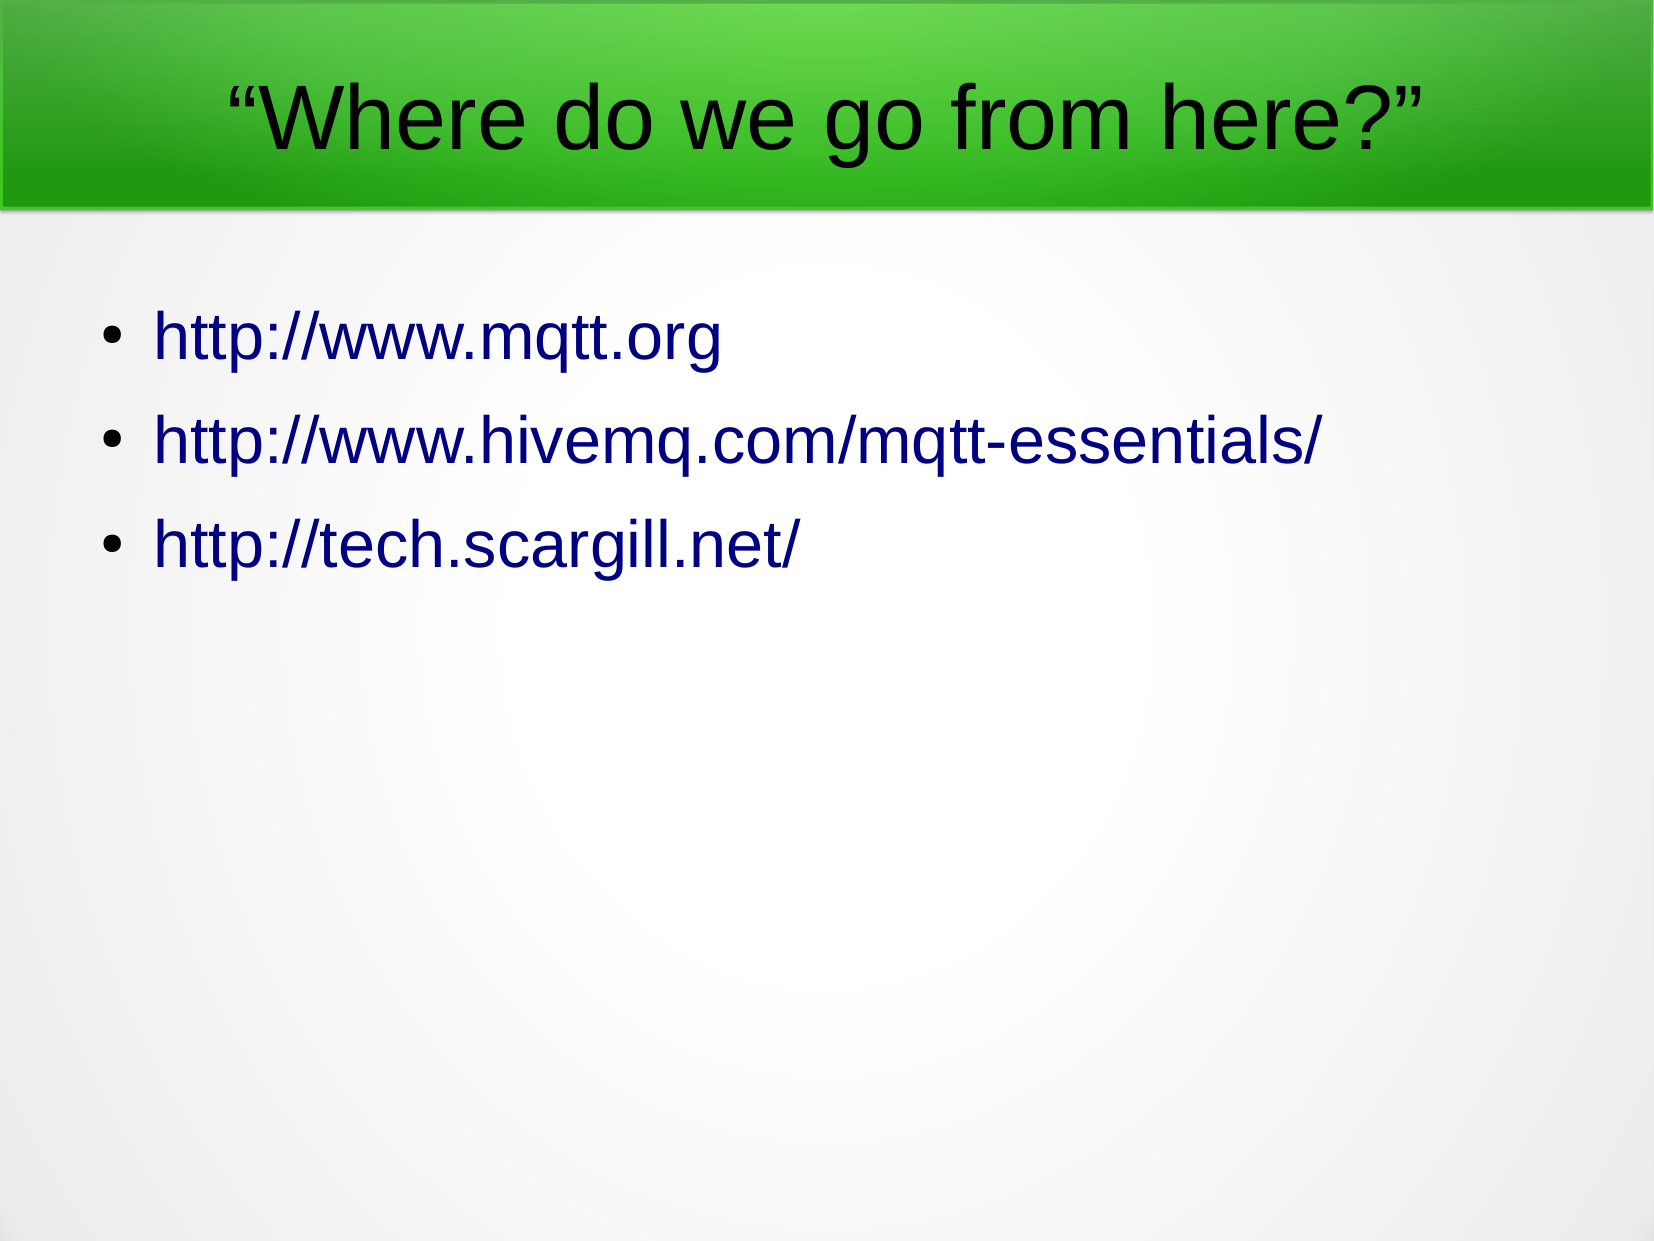

# “Where do we go from here?”
http://www.mqtt.org
http://www.hivemq.com/mqtt-essentials/
http://tech.scargill.net/